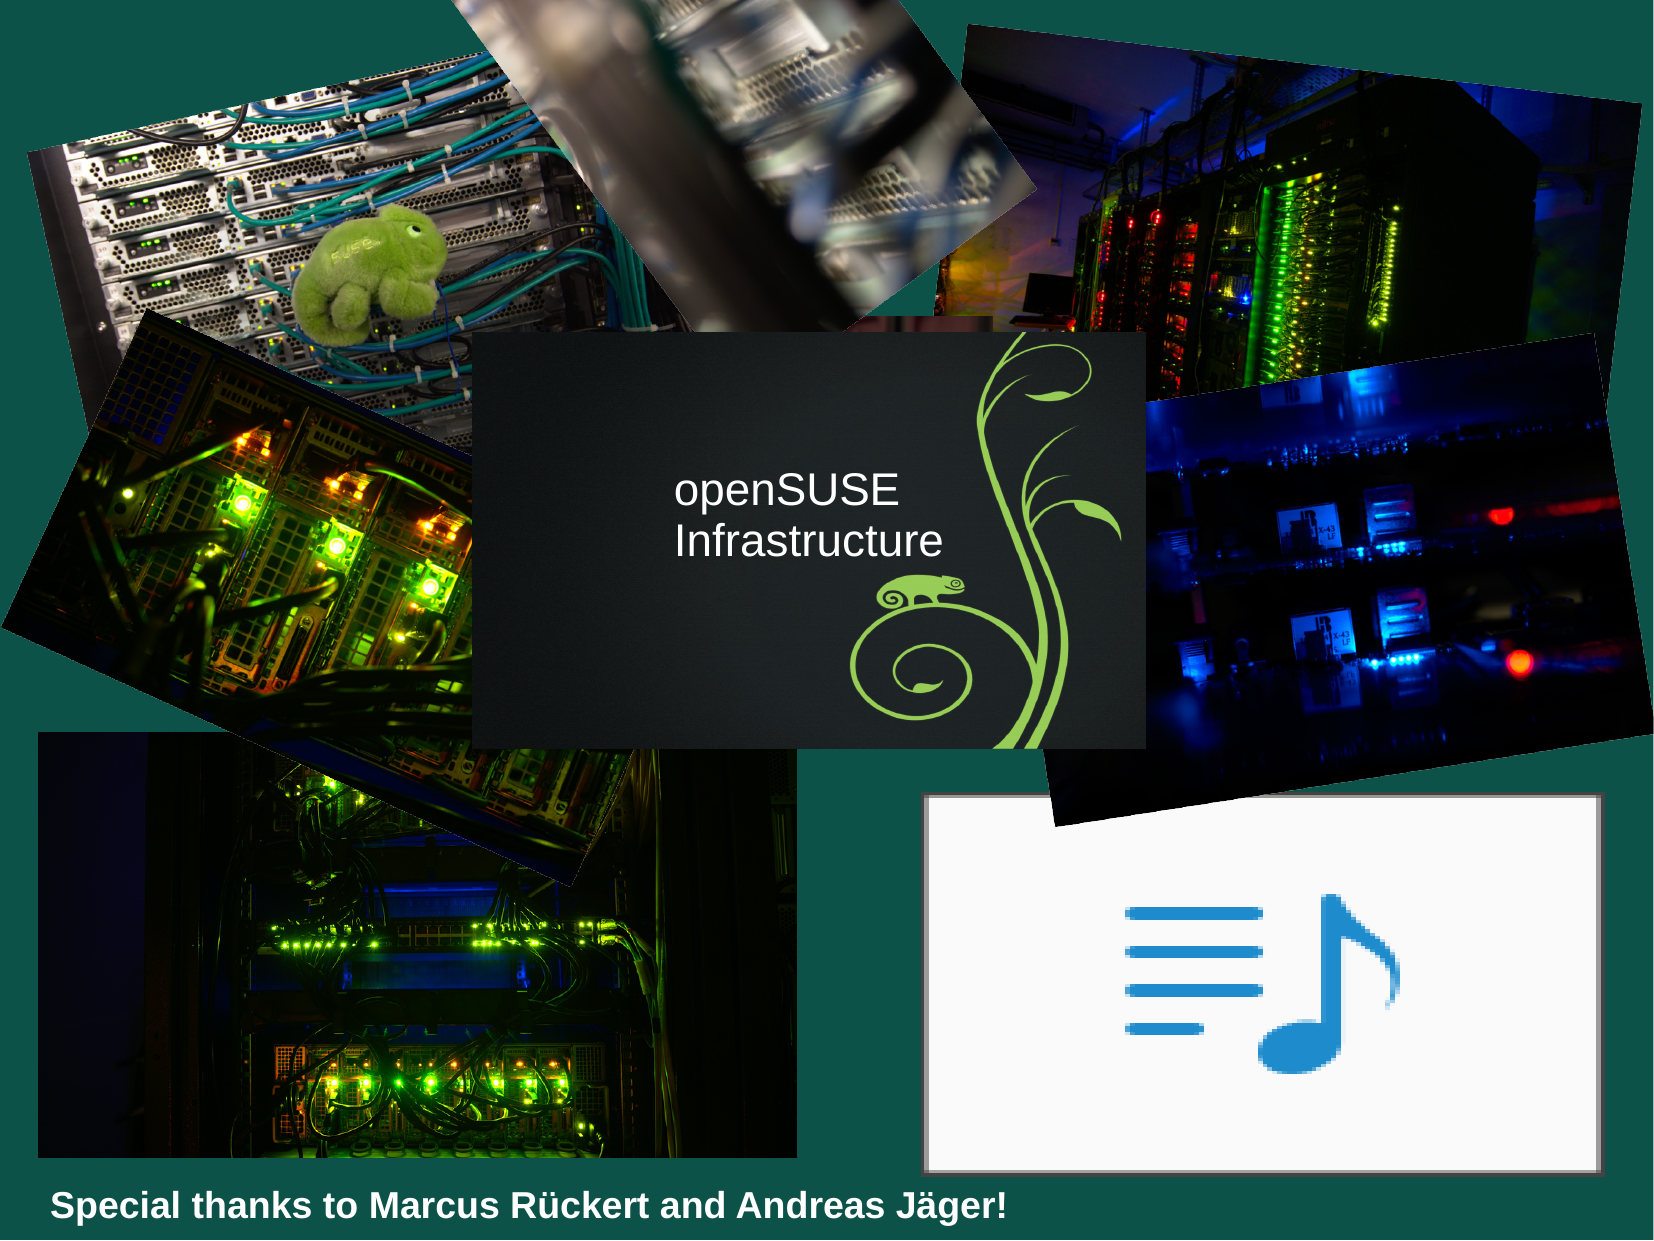

openSUSE
Infrastructure
Special thanks to Marcus Rückert and Andreas Jäger!